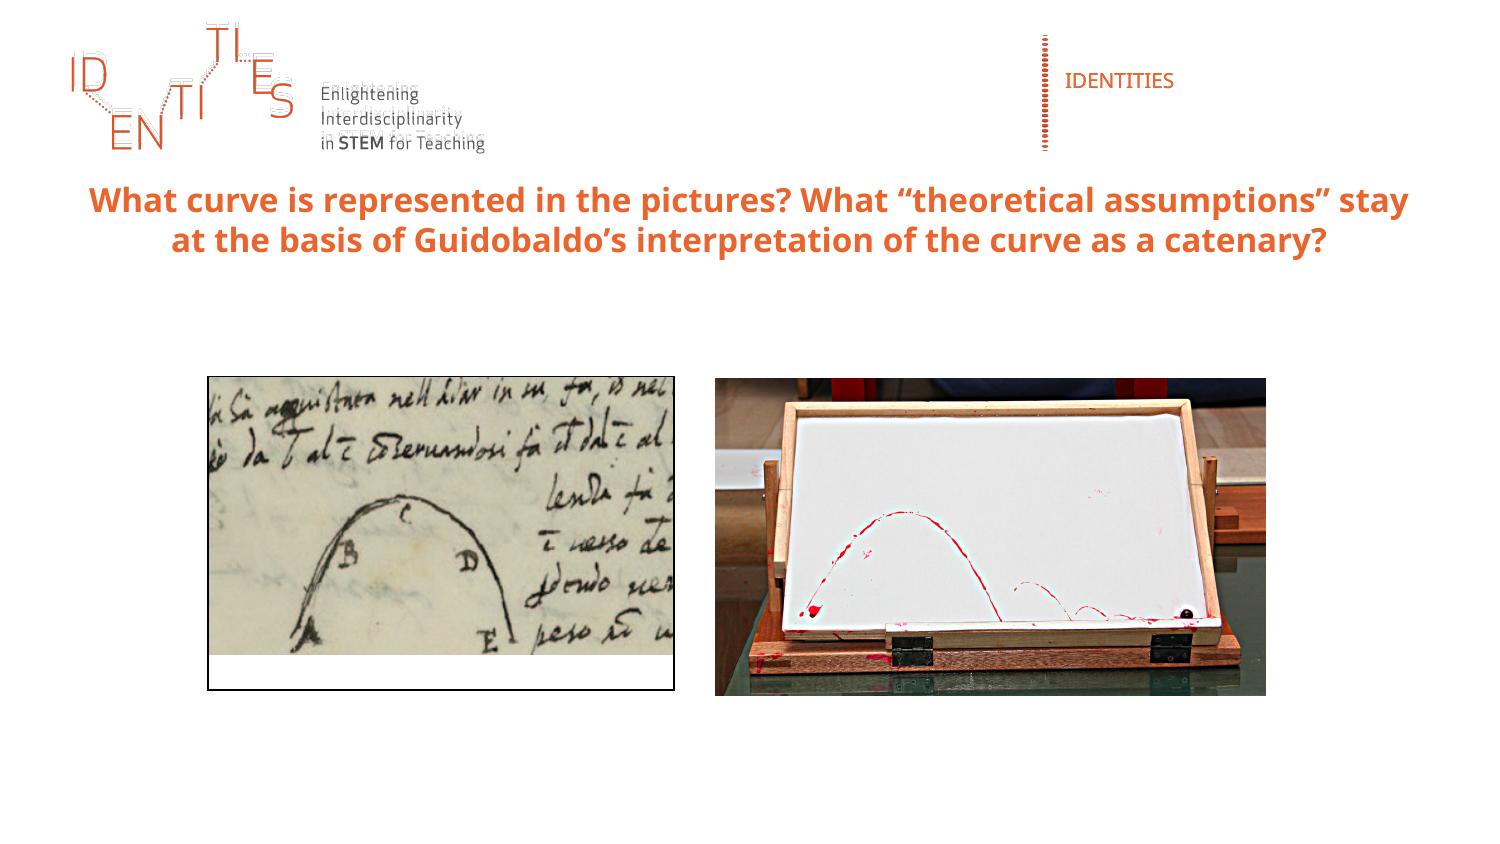

IDENTITIES
IDENTITIES
What curve is represented in the pictures? What “theoretical assumptions” stay at the basis of Guidobaldo’s interpretation of the curve as a catenary?